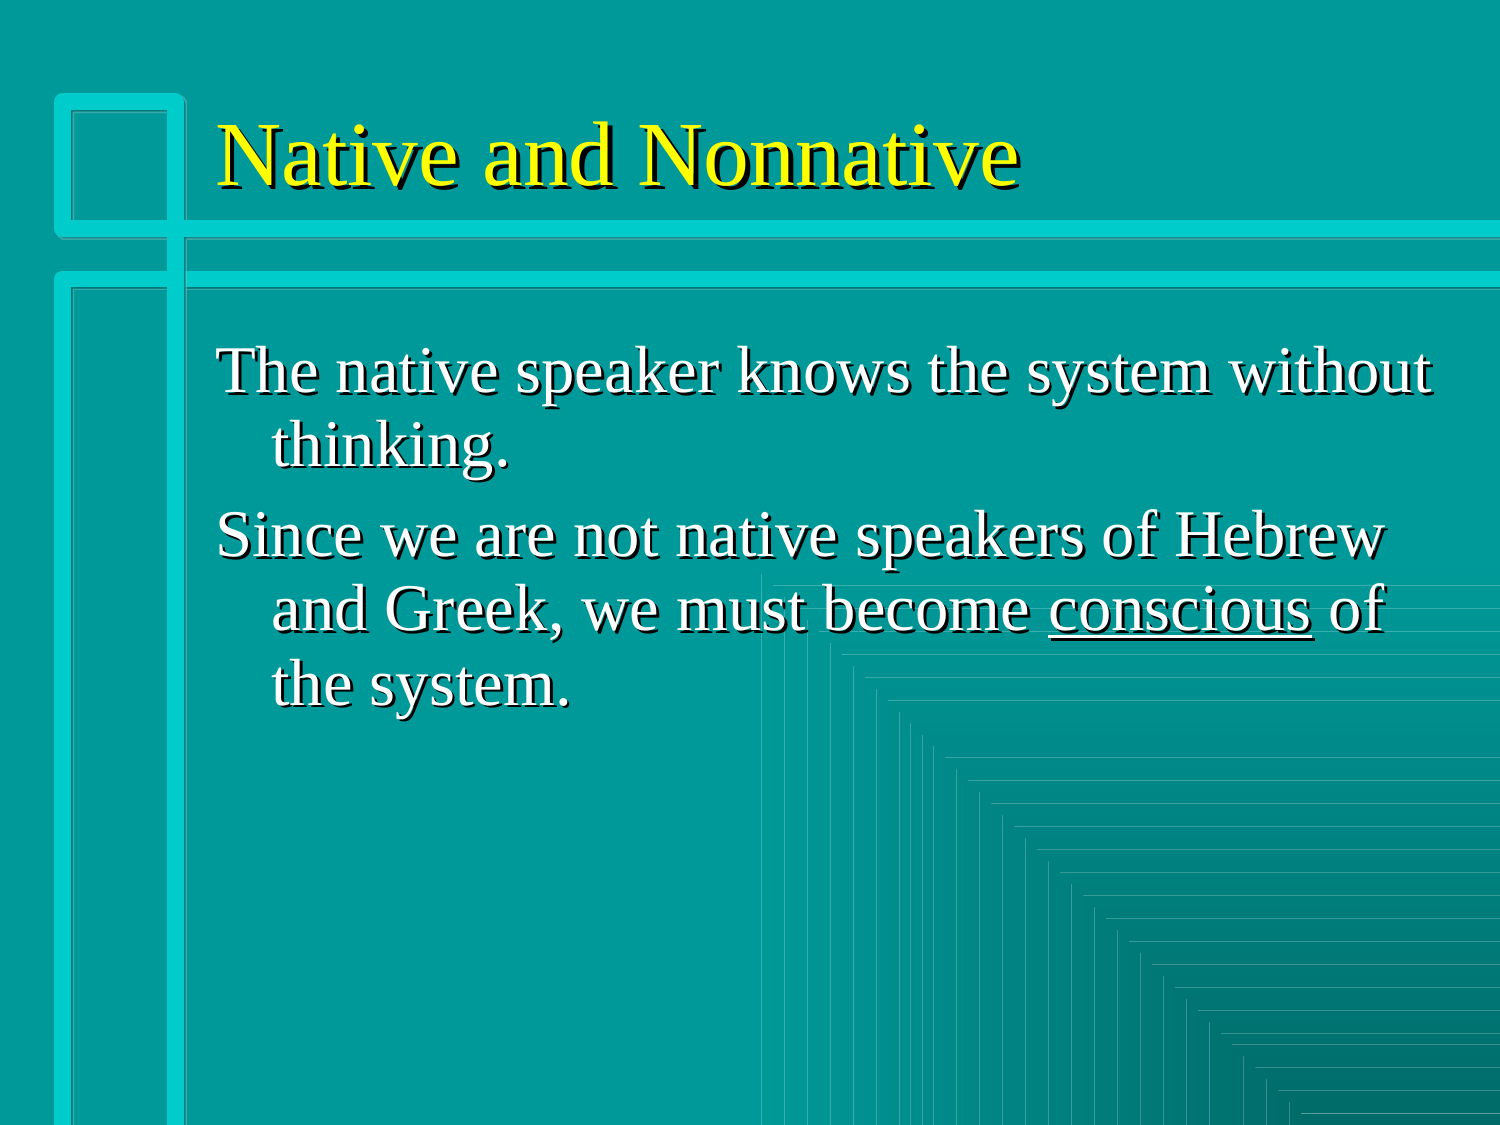

# Native and Nonnative
The native speaker knows the system without thinking.
Since we are not native speakers of Hebrew and Greek, we must become conscious of the system.